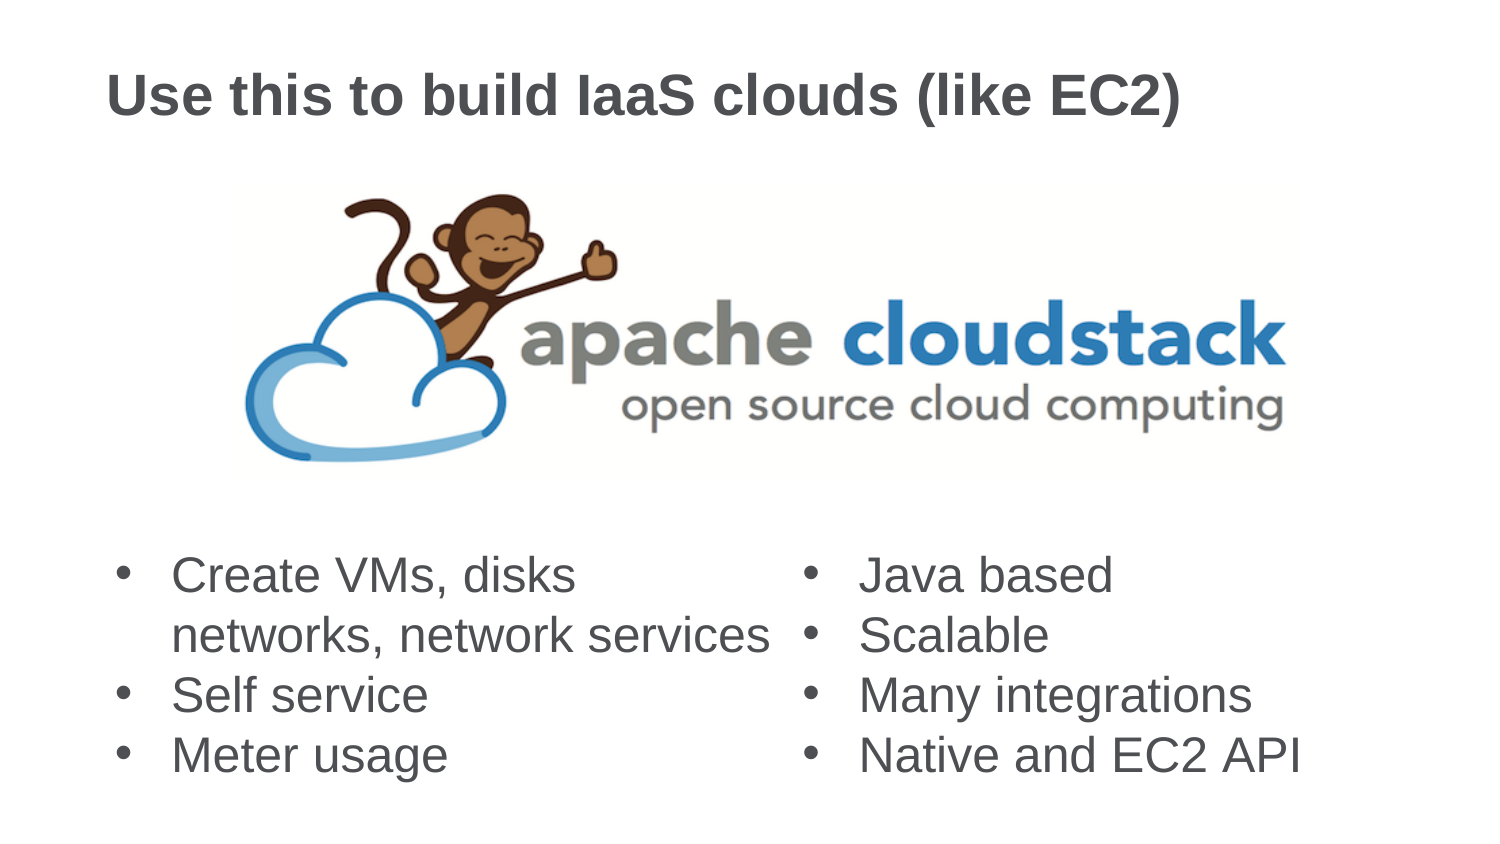

Use this to build IaaS clouds (like EC2)
Create VMs, disks networks, network services
Self service
Meter usage
Java based
Scalable
Many integrations
Native and EC2 API